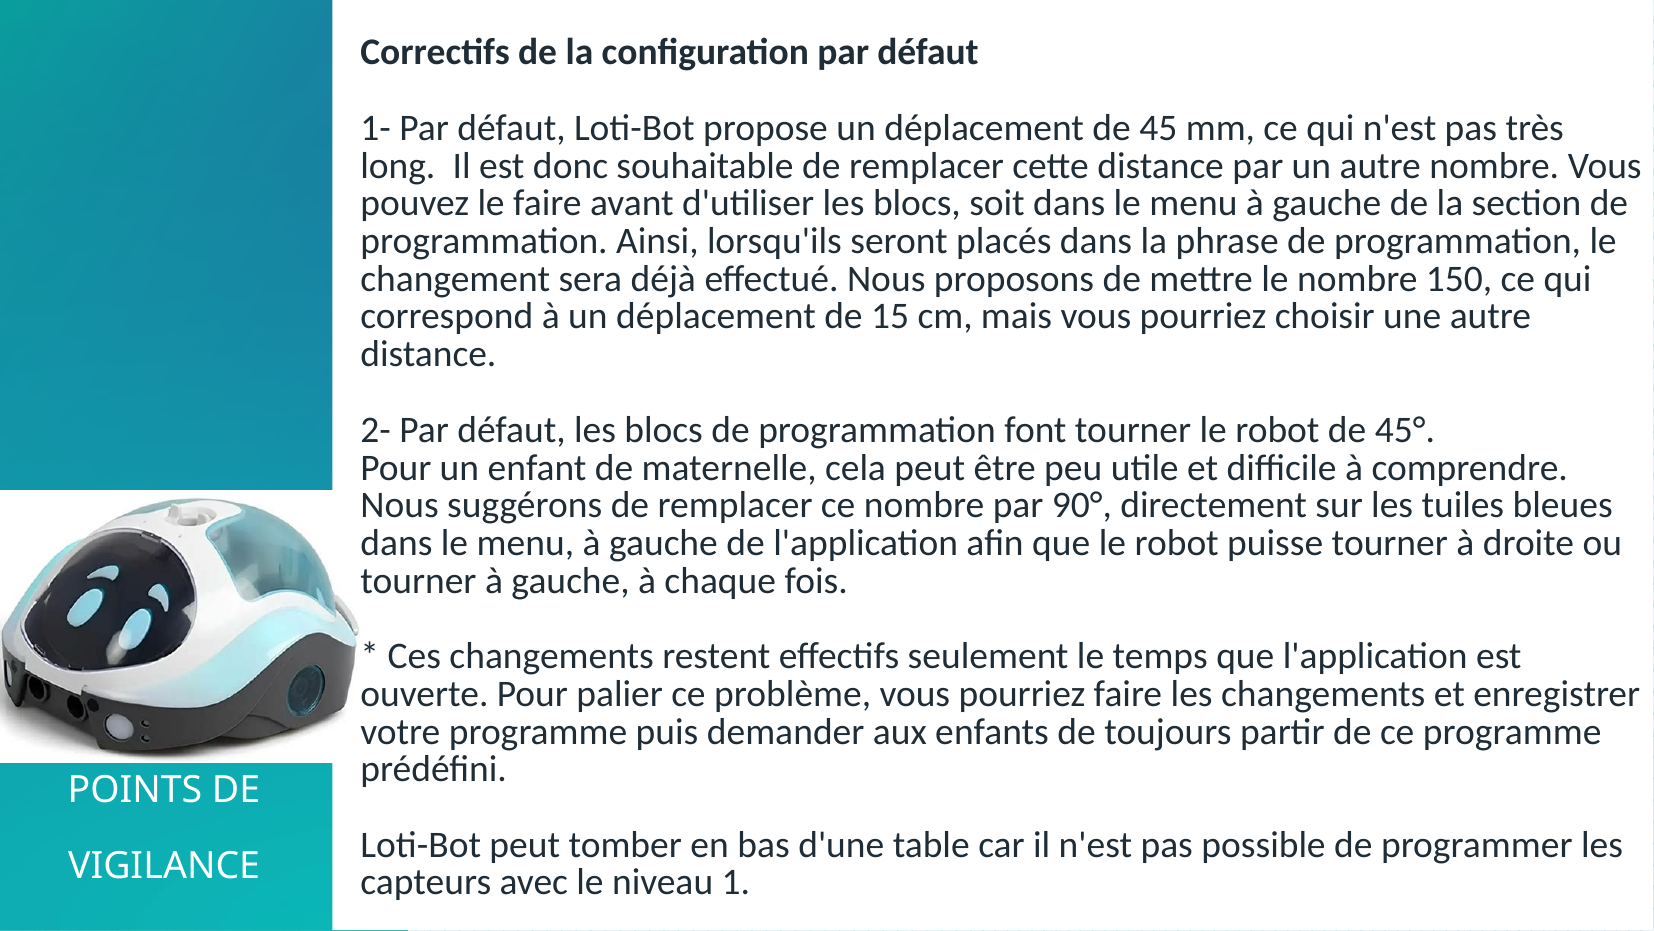

Correctifs de la configuration par défaut
1- Par défaut, Loti-Bot propose un déplacement de 45 mm, ce qui n'est pas très long.  Il est donc souhaitable de remplacer cette distance par un autre nombre. Vous pouvez le faire avant d'utiliser les blocs, soit dans le menu à gauche de la section de programmation. Ainsi, lorsqu'ils seront placés dans la phrase de programmation, le changement sera déjà effectué. Nous proposons de mettre le nombre 150, ce qui correspond à un déplacement de 15 cm, mais vous pourriez choisir une autre distance.
2- Par défaut, les blocs de programmation font tourner le robot de 45°.
Pour un enfant de maternelle, cela peut être peu utile et difficile à comprendre. Nous suggérons de remplacer ce nombre par 90°, directement sur les tuiles bleues dans le menu, à gauche de l'application afin que le robot puisse tourner à droite ou tourner à gauche, à chaque fois.
* Ces changements restent effectifs seulement le temps que l'application est ouverte. Pour palier ce problème, vous pourriez faire les changements et enregistrer votre programme puis demander aux enfants de toujours partir de ce programme prédéfini.
Loti-Bot peut tomber en bas d'une table car il n'est pas possible de programmer les capteurs avec le niveau 1.
POINTS DE VIGILANCE